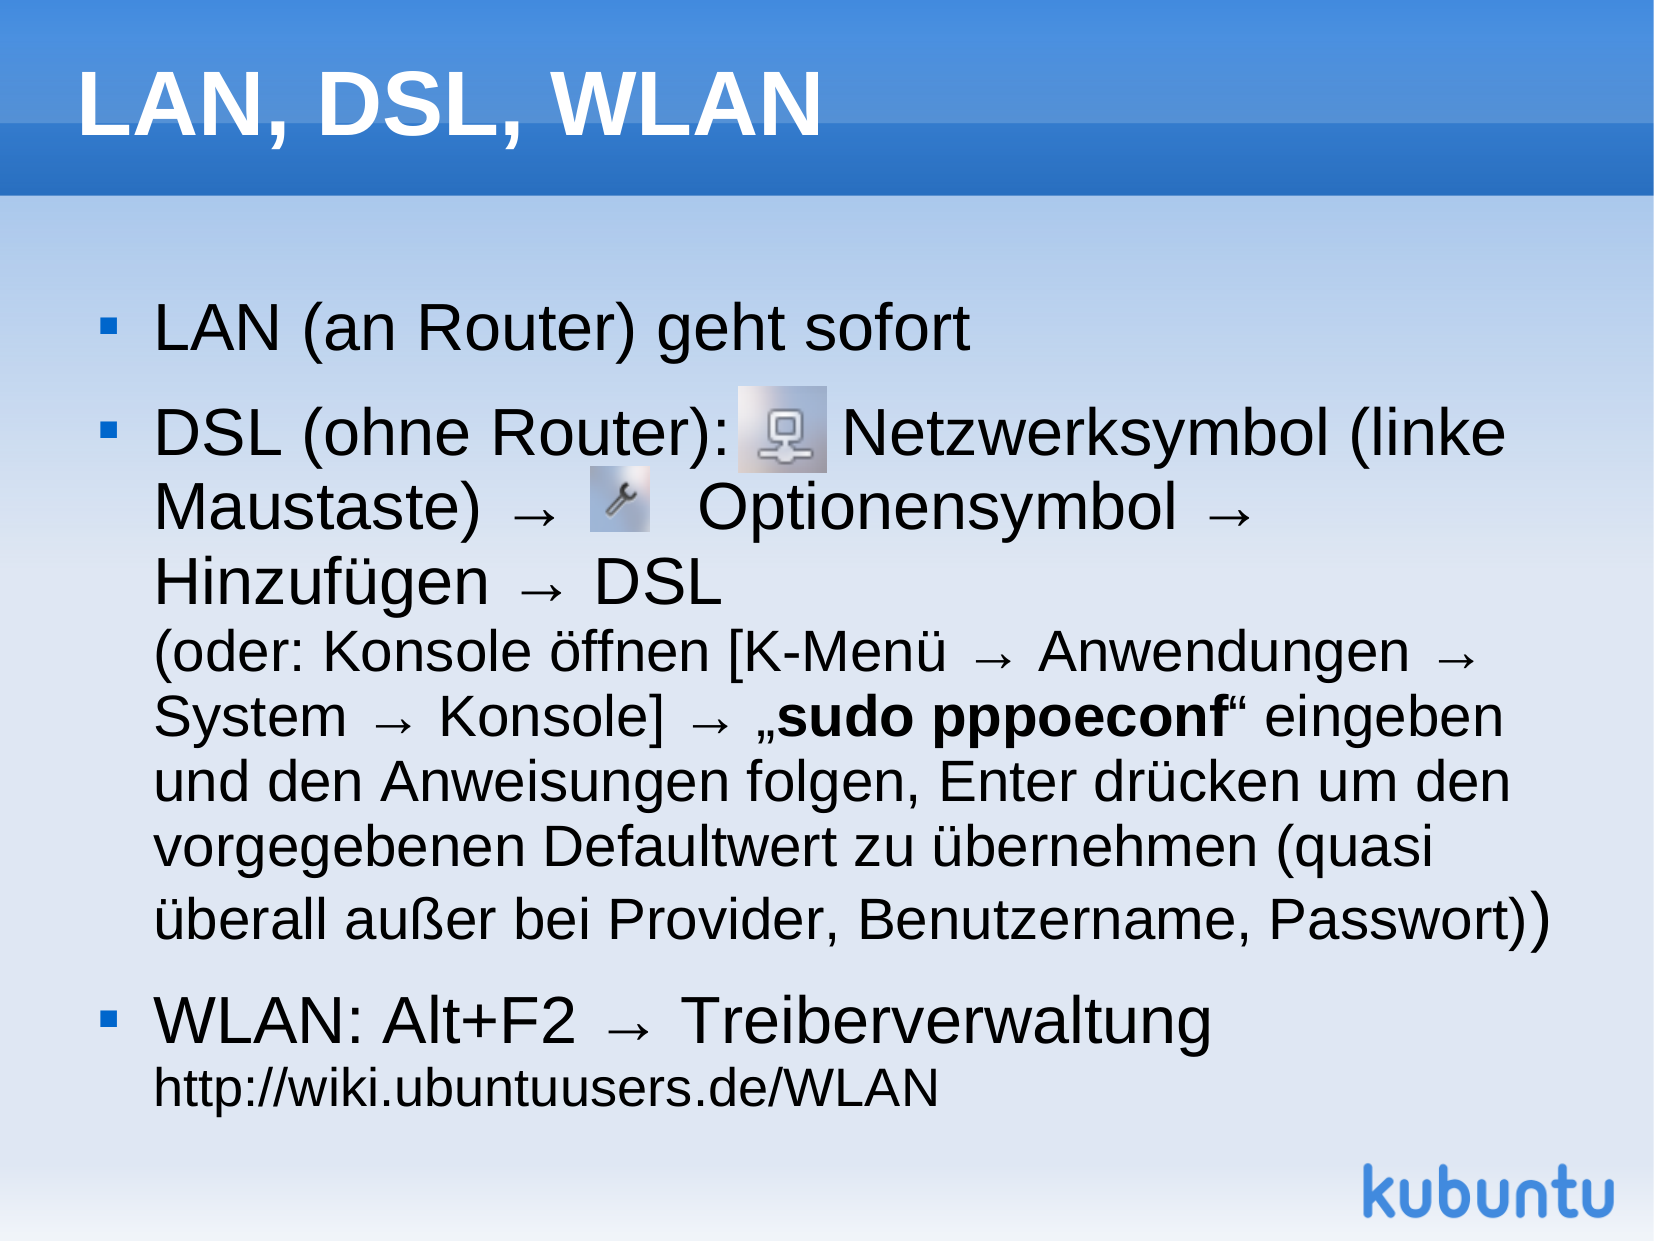

# LAN, DSL, WLAN
LAN (an Router) geht sofort
DSL (ohne Router): Netzwerksymbol (linke Maustaste) → Optionensymbol → Hinzufügen → DSL
(oder: Konsole öffnen [K-Menü → Anwendungen → System → Konsole] → „sudo pppoeconf“ eingeben und den Anweisungen folgen, Enter drücken um den vorgegebenen Defaultwert zu übernehmen (quasi überall außer bei Provider, Benutzername, Passwort))
WLAN: Alt+F2 → Treiberverwaltung http://wiki.ubuntuusers.de/WLAN